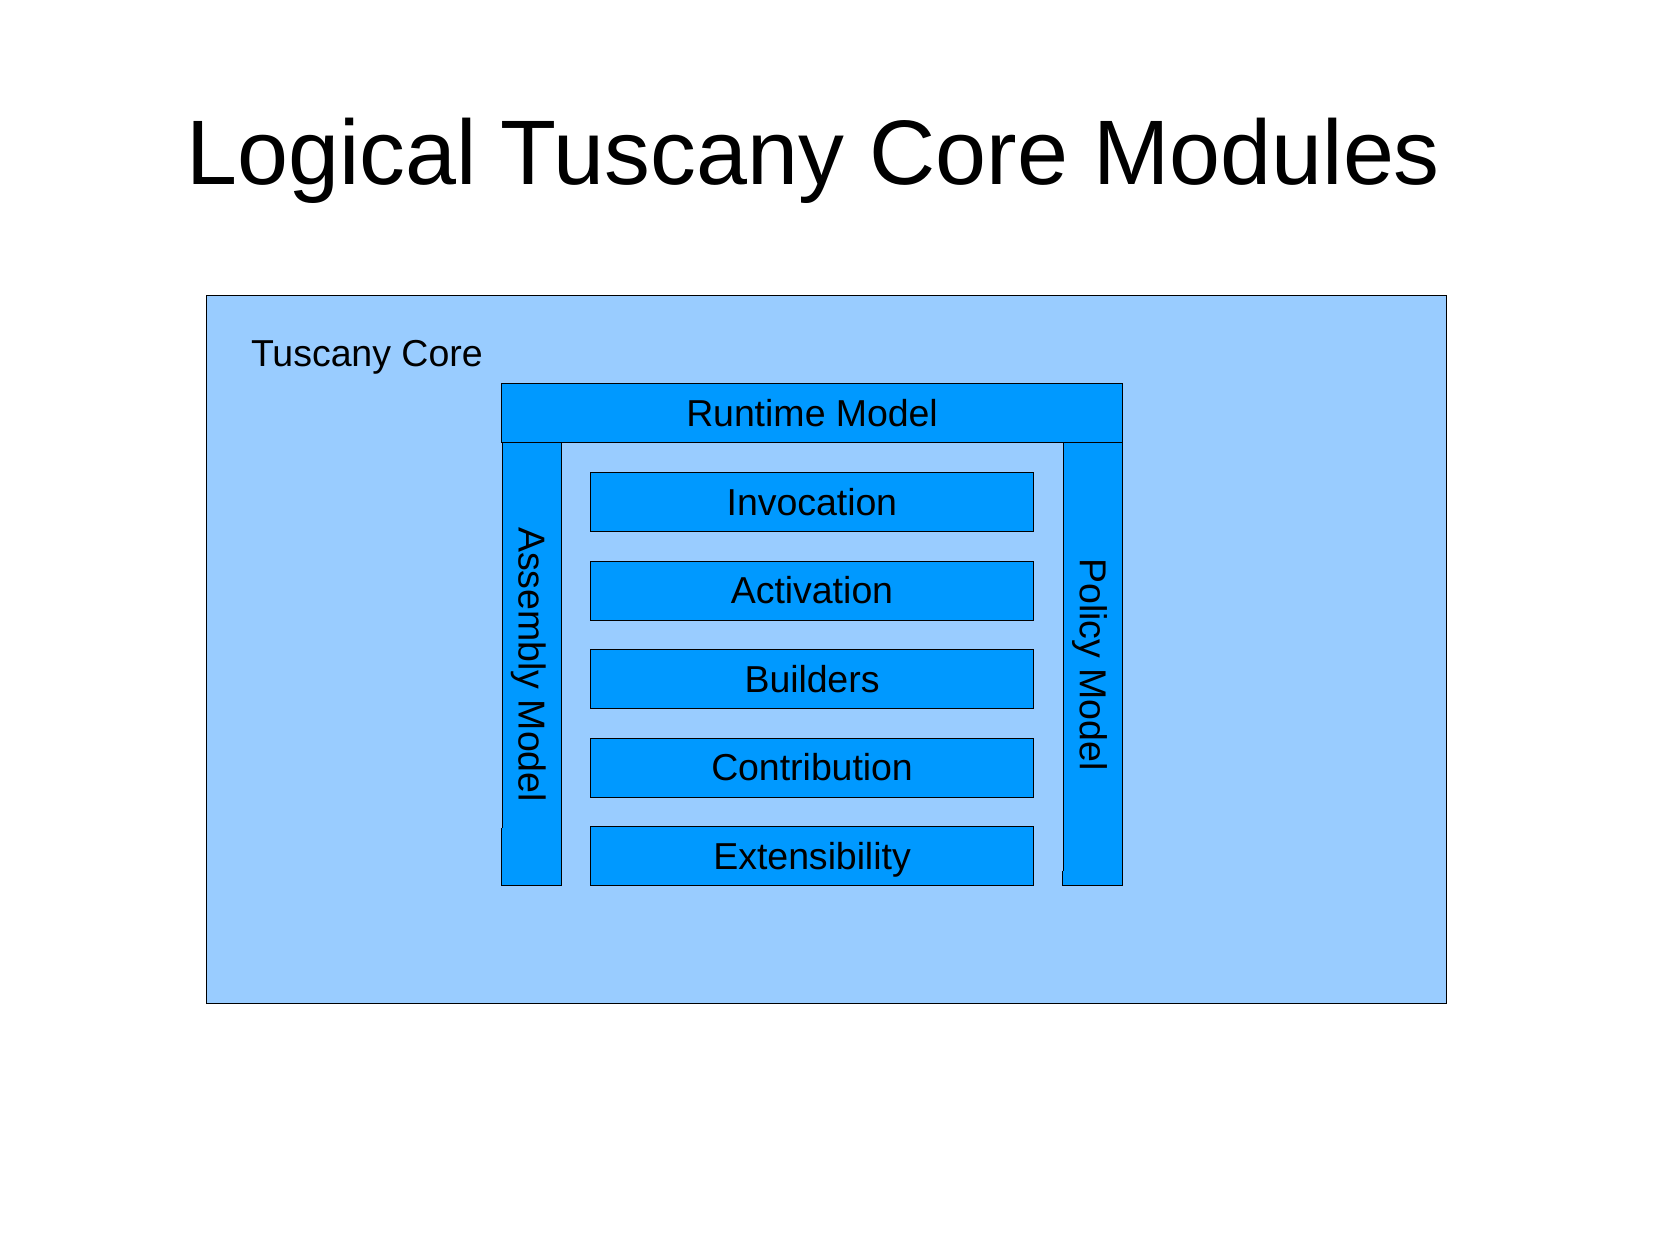

# Logical Tuscany Core Modules
Tuscany Core
Runtime Model
Invocation
Activation
Assembly Model
Policy Model
Builders
Contribution
Extensibility